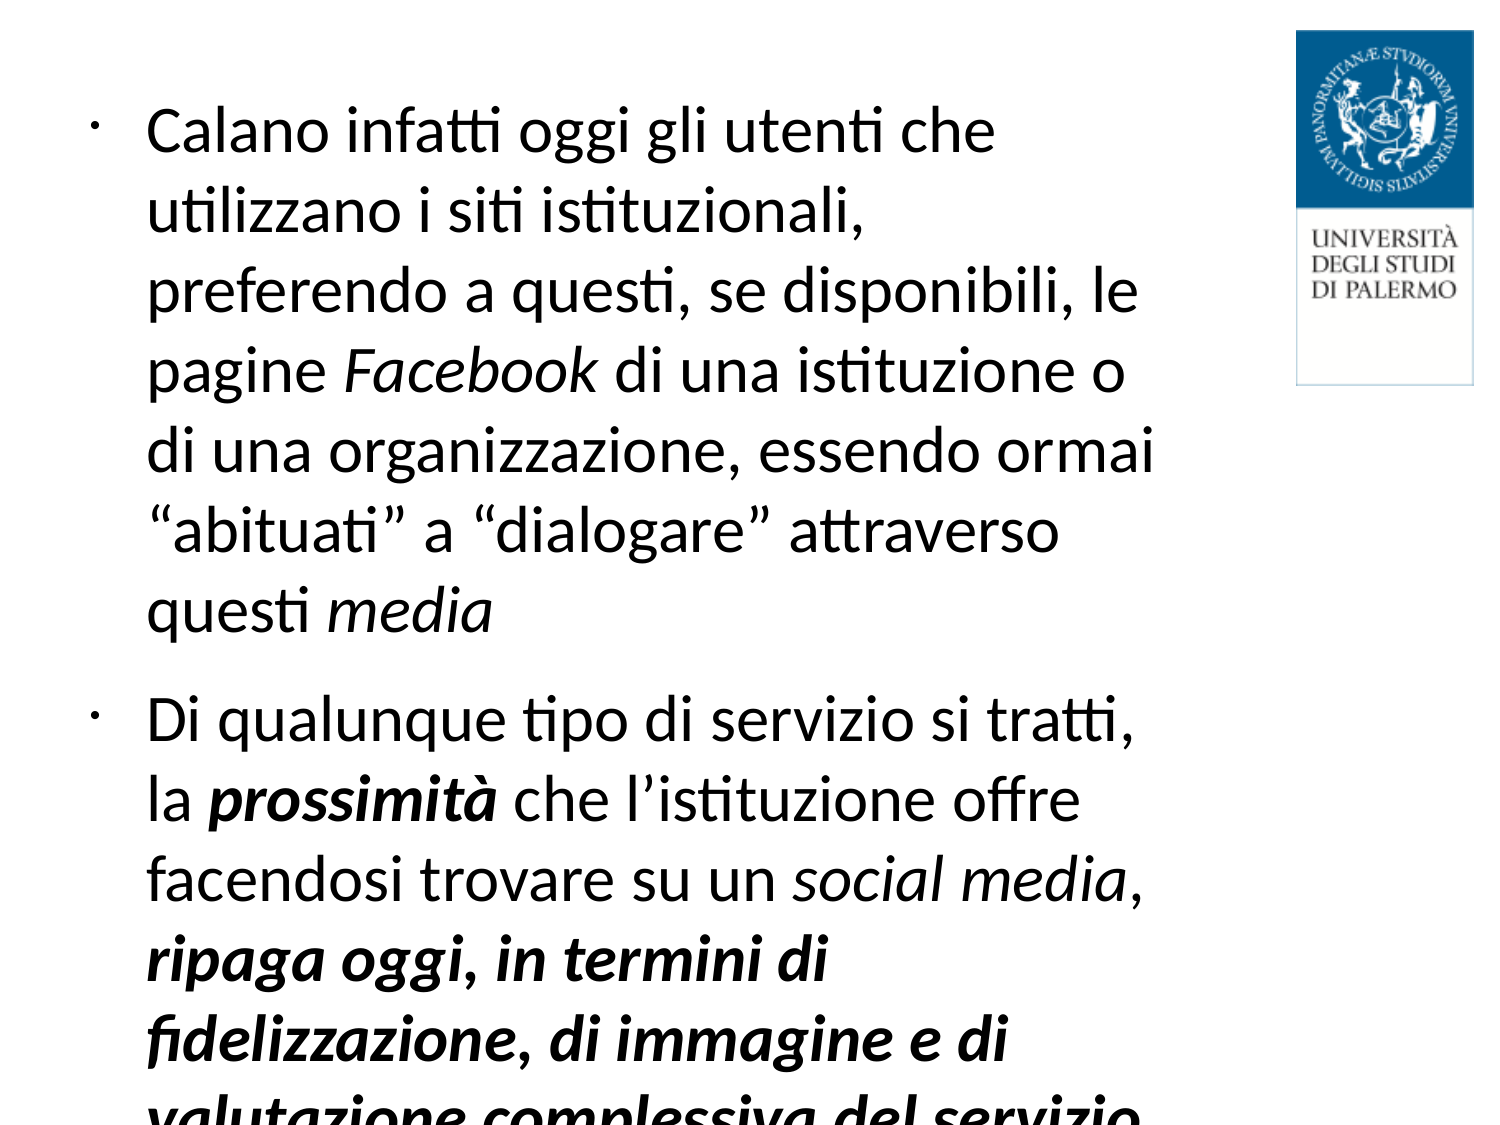

# Calano infatti oggi gli utenti che utilizzano i siti istituzionali, preferendo a questi, se disponibili, le pagine Facebook di una istituzione o di una organizzazione, essendo ormai “abituati” a “dialogare” attraverso questi media
Di qualunque tipo di servizio si tratti, la prossimità che l’istituzione offre facendosi trovare su un social media, ripaga oggi, in termini di fidelizzazione, di immagine e di valutazione complessiva del servizio in termini di possibilità di interazione percepita dall’utenza, il costo necessario per mantenerla.
Siti tradizionali e portali istituzionali rimangono cioè strumenti necessari ma non sono più sufficienti per mantenere una rapporto con l’utenza che questa si aspetta ormai davvero “dialogico”. E ciò vale soprattutto nel caso dell’utenza della Pubblica Amministrazione, a qualunque livello di government essa si collochi.